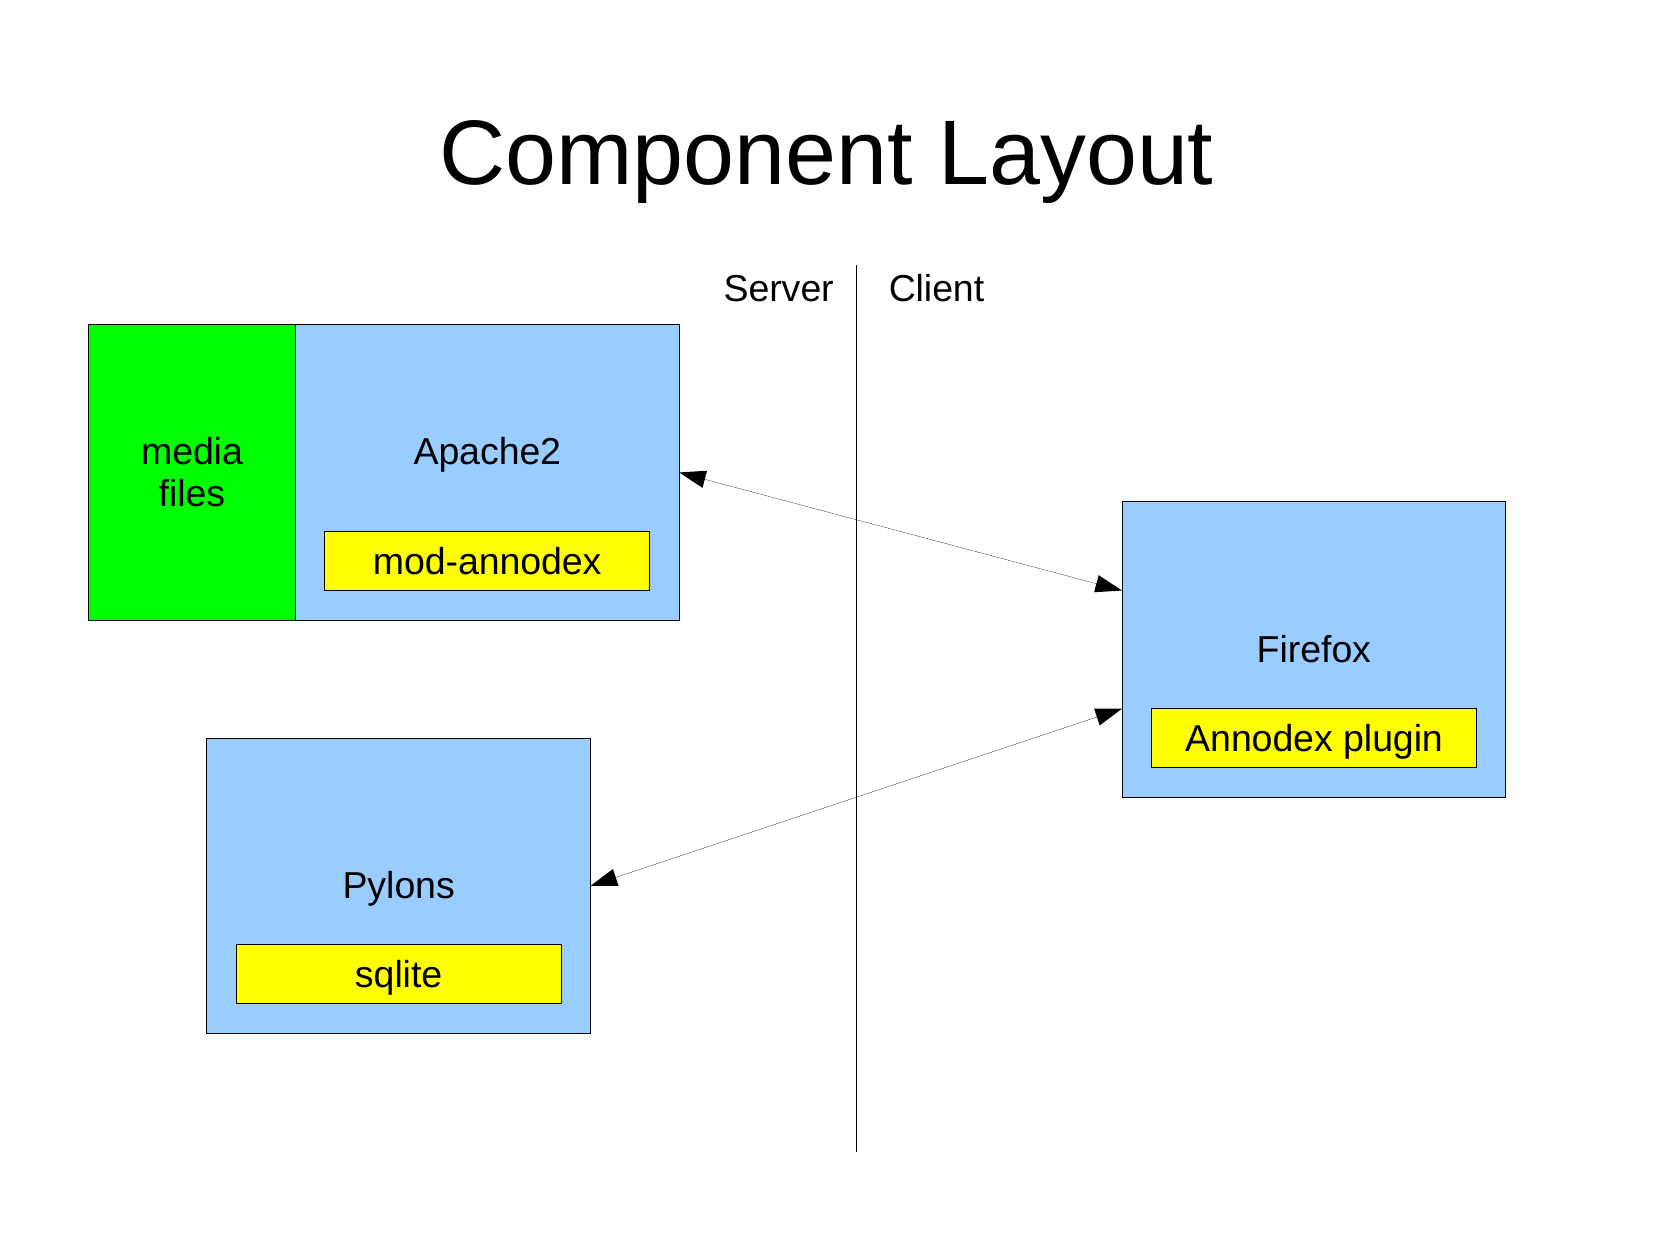

# Component Layout
Client
Server
media
files
Apache2
Firefox
mod-annodex
Annodex plugin
Pylons
sqlite